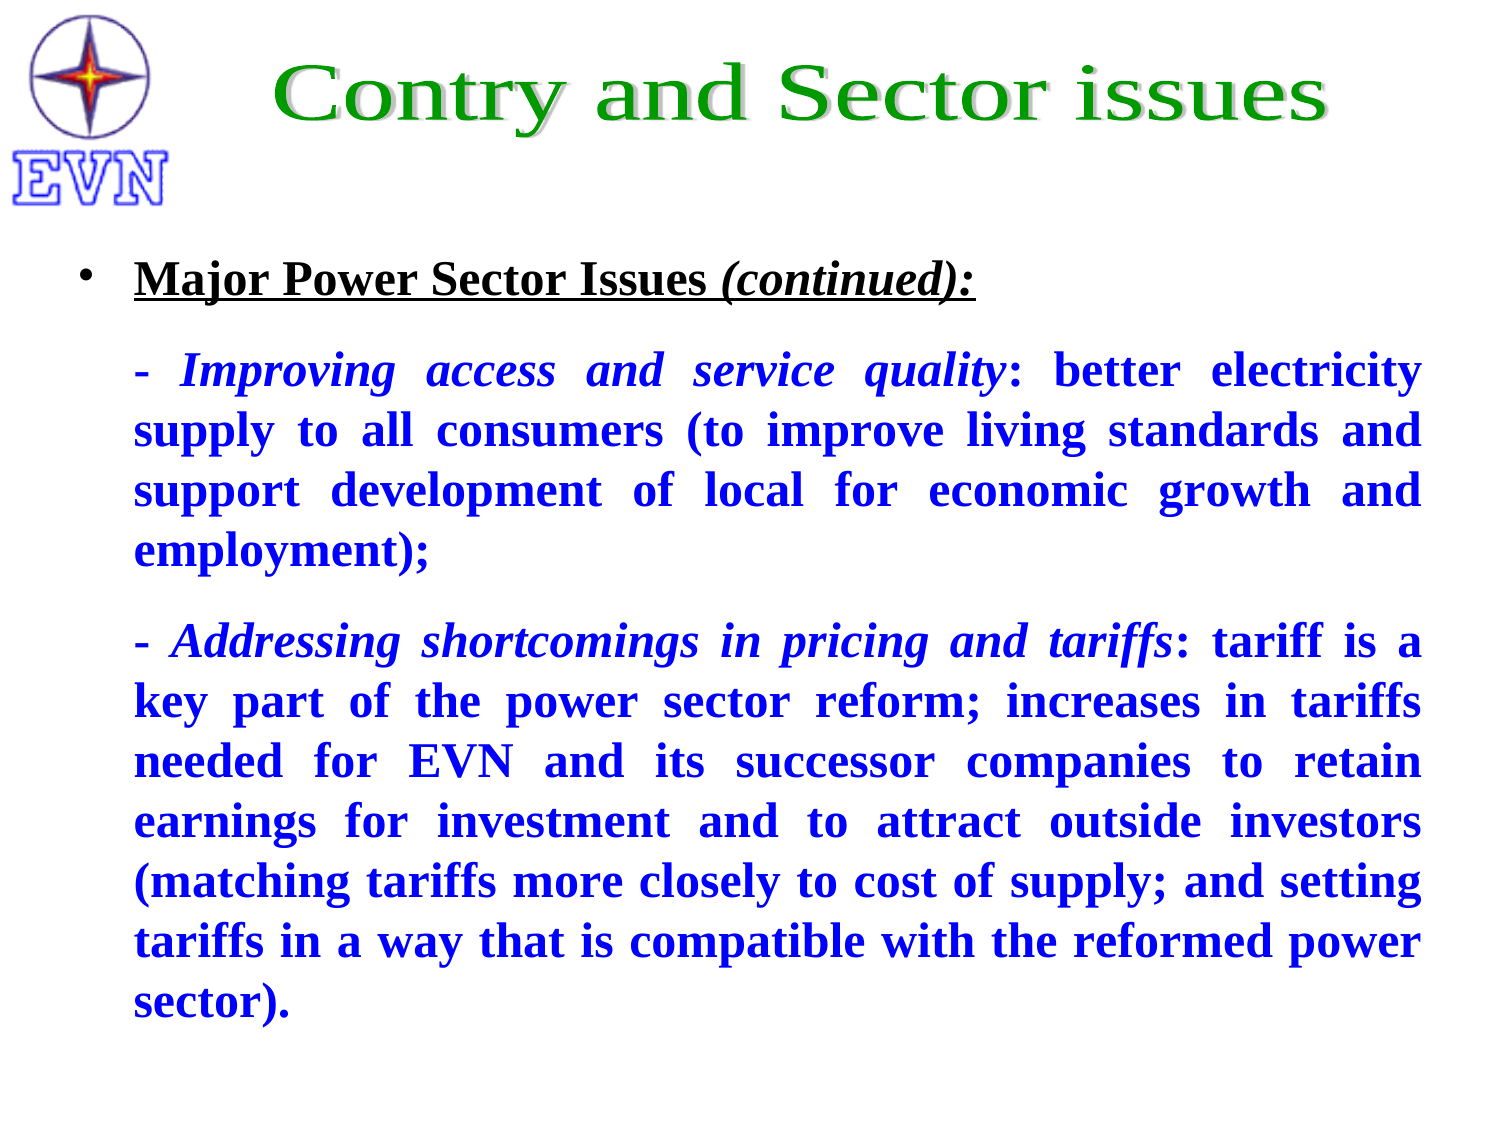

Contry and Sector issues
Major Power Sector Issues (continued):
	- Improving access and service quality: better electricity supply to all consumers (to improve living standards and support development of local for economic growth and employment);
	- Addressing shortcomings in pricing and tariffs: tariff is a key part of the power sector reform; increases in tariffs needed for EVN and its successor companies to retain earnings for investment and to attract outside investors (matching tariffs more closely to cost of supply; and setting tariffs in a way that is compatible with the reformed power sector).